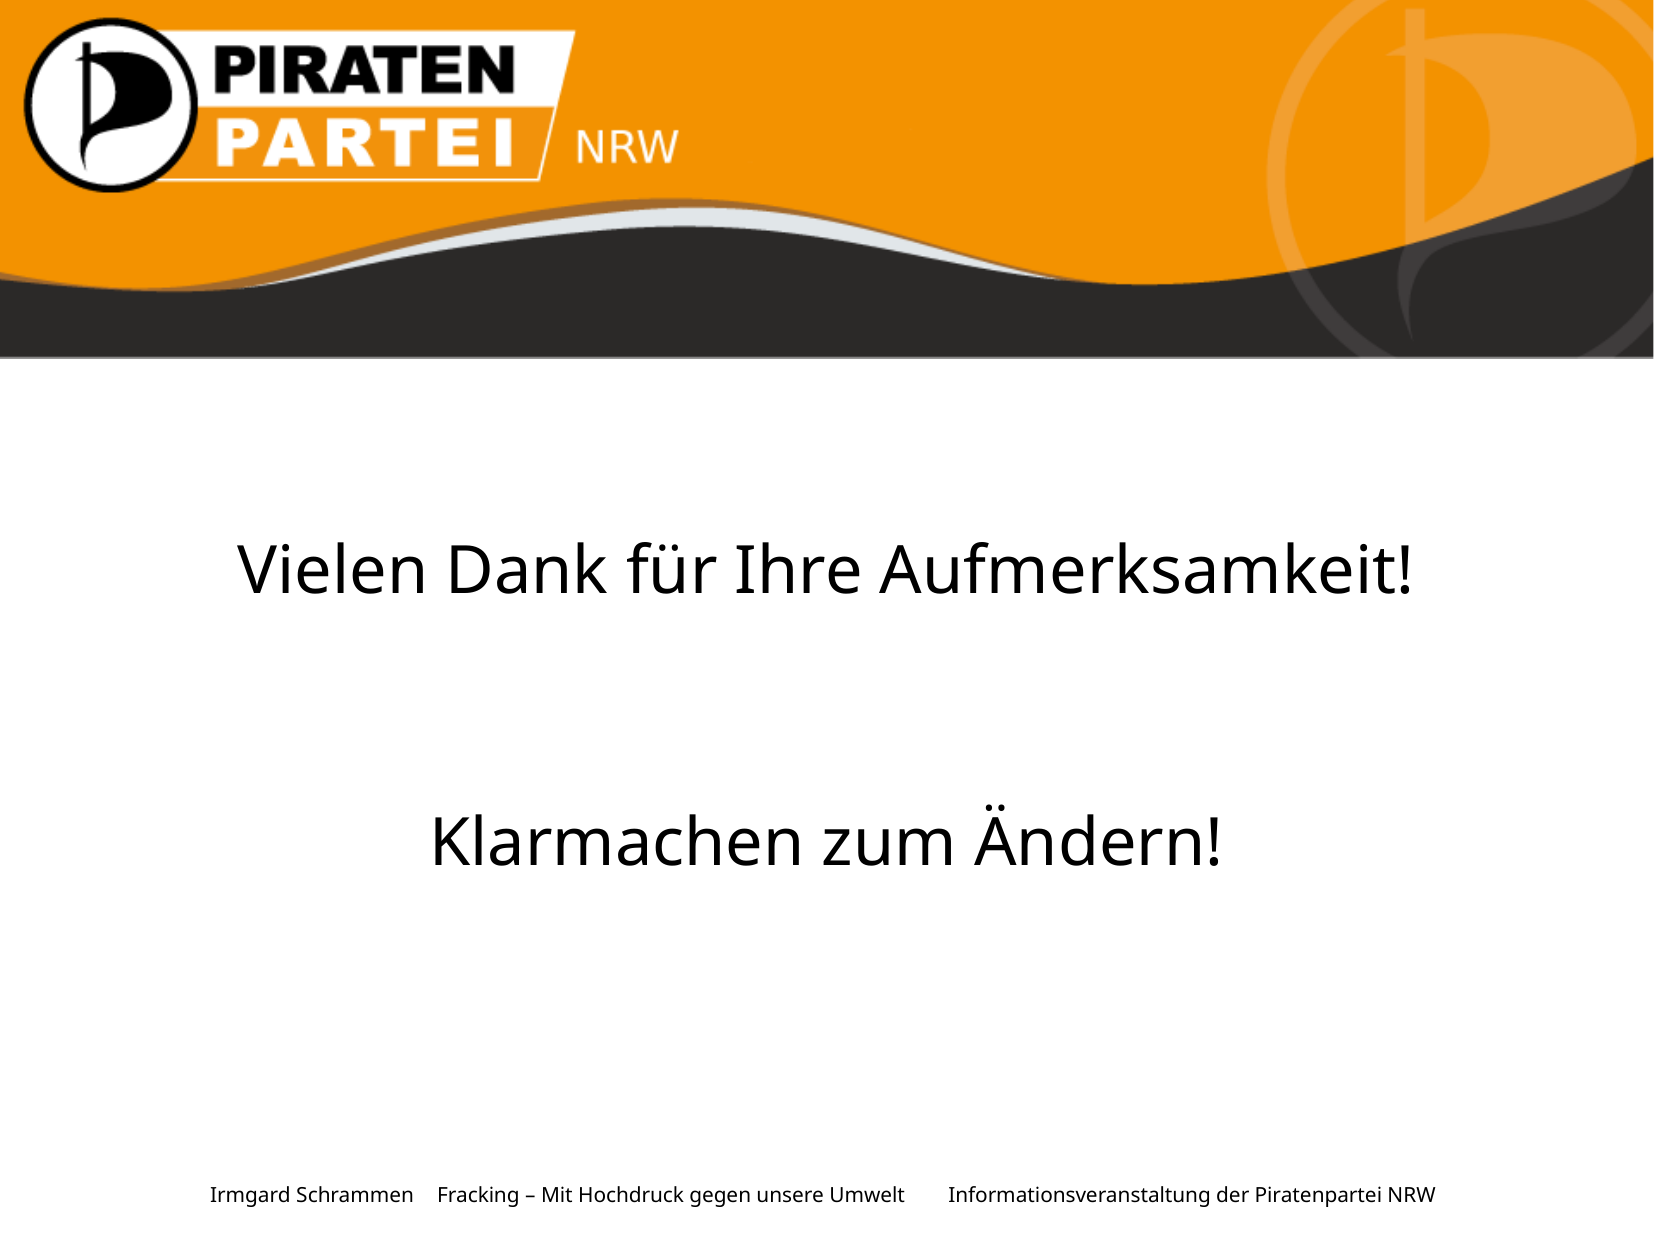

#
Vielen Dank für Ihre Aufmerksamkeit!
Klarmachen zum Ändern!
Irmgard Schrammen	 Fracking – Mit Hochdruck gegen unsere Umwelt 	Informationsveranstaltung der Piratenpartei NRW